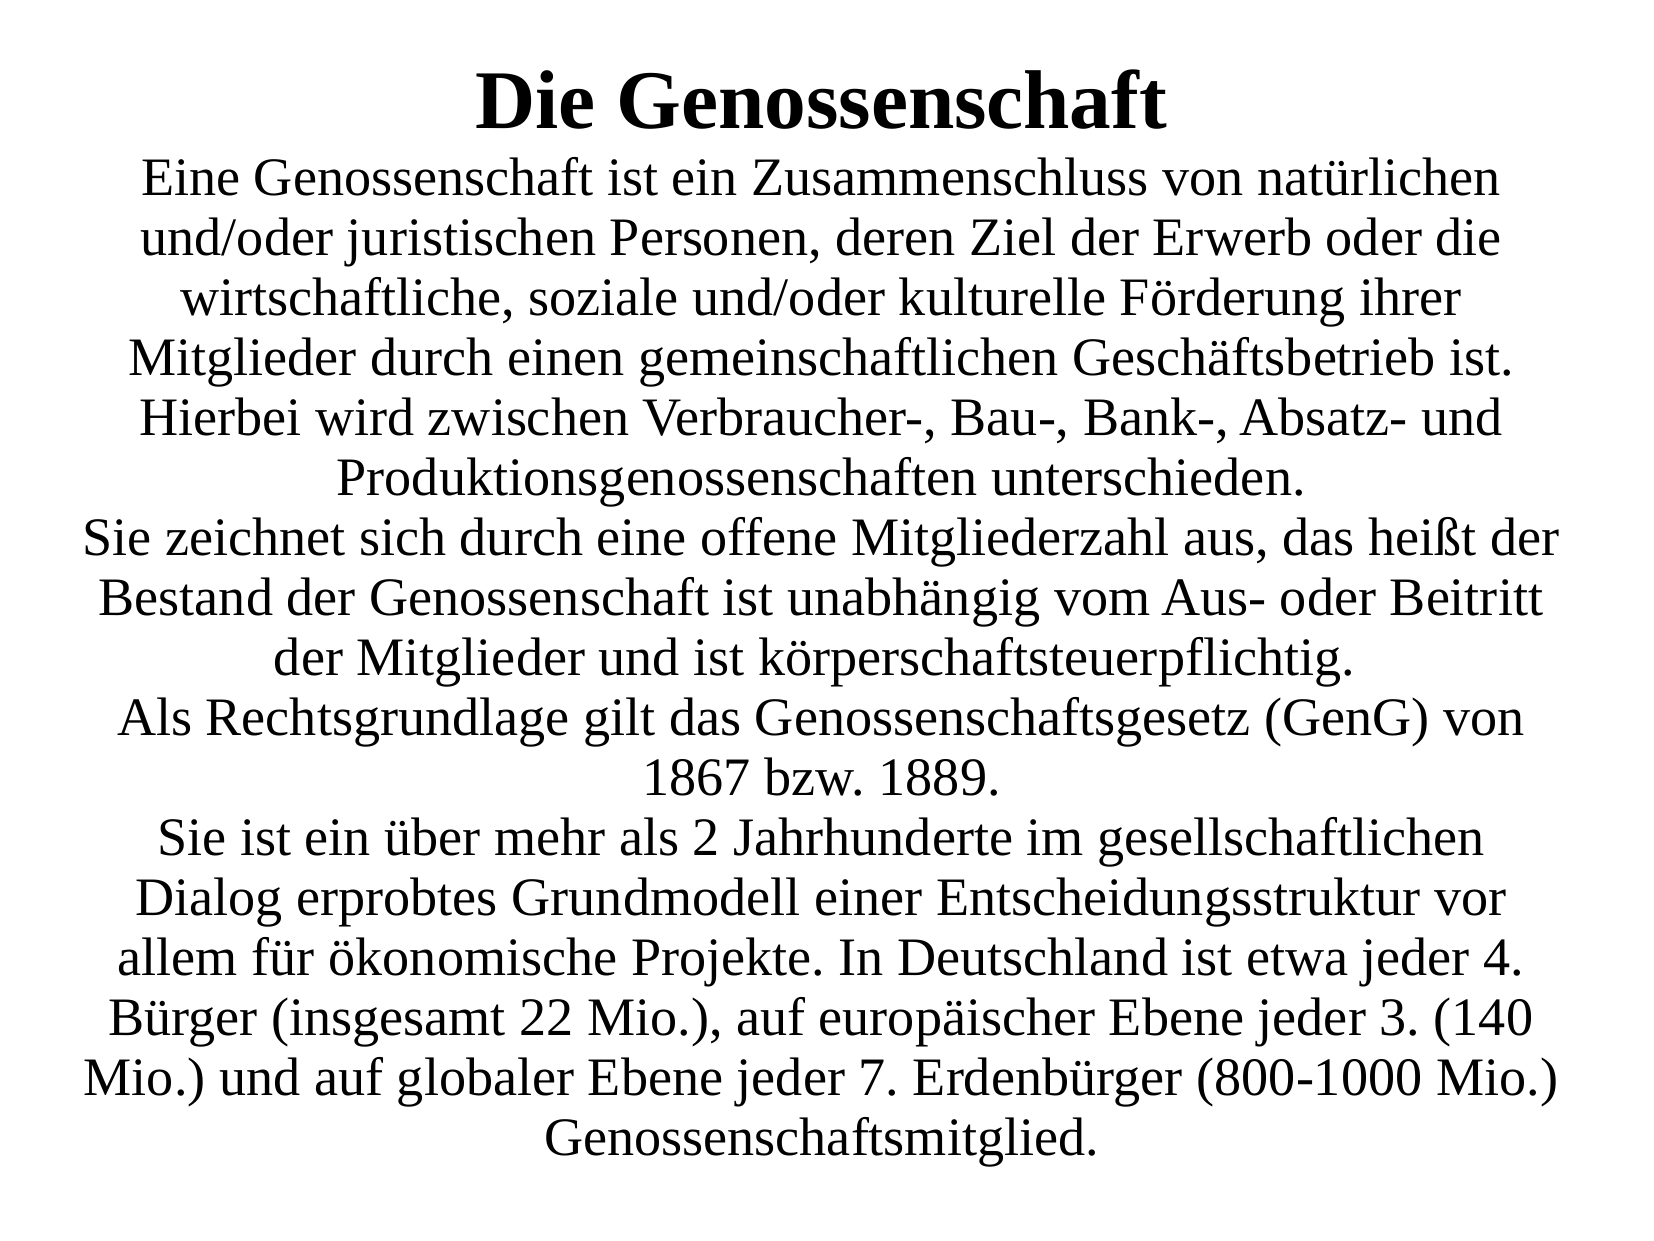

Die Genossenschaft
Eine Genossenschaft ist ein Zusammenschluss von natürlichen und/oder juristischen Personen, deren Ziel der Erwerb oder die wirtschaftliche, soziale und/oder kulturelle Förderung ihrer Mitglieder durch einen gemeinschaftlichen Geschäftsbetrieb ist. Hierbei wird zwischen Verbraucher-, Bau-, Bank-, Absatz- und Produktionsgenossenschaften unterschieden.
Sie zeichnet sich durch eine offene Mitgliederzahl aus, das heißt der Bestand der Genossenschaft ist unabhängig vom Aus- oder Beitritt der Mitglieder und ist körperschaftsteuerpflichtig.
Als Rechtsgrundlage gilt das Genossenschaftsgesetz (GenG) von 1867 bzw. 1889.
Sie ist ein über mehr als 2 Jahrhunderte im gesellschaftlichen Dialog erprobtes Grundmodell einer Entscheidungsstruktur vor allem für ökonomische Projekte. In Deutschland ist etwa jeder 4. Bürger (insgesamt 22 Mio.), auf europäischer Ebene jeder 3. (140 Mio.) und auf globaler Ebene jeder 7. Erdenbürger (800-1000 Mio.) Genossenschaftsmitglied.